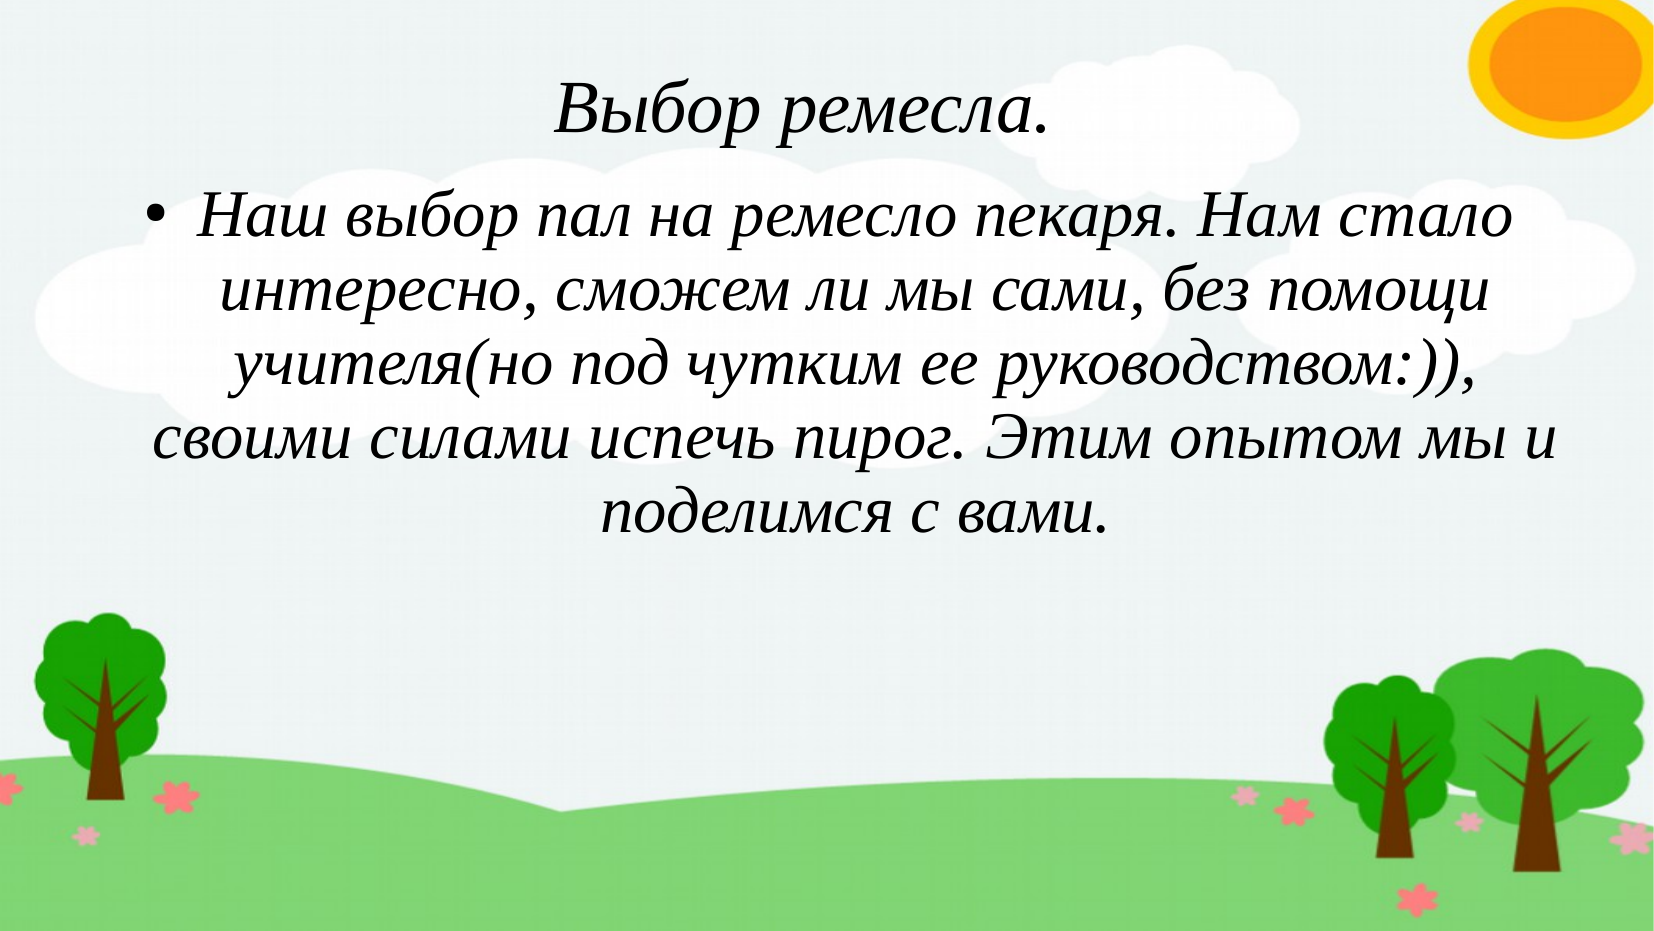

# Выбор ремесла.
Наш выбор пал на ремесло пекаря. Нам стало интересно, сможем ли мы сами, без помощи учителя(но под чутким ее руководством:)), своими силами испечь пирог. Этим опытом мы и поделимся с вами.